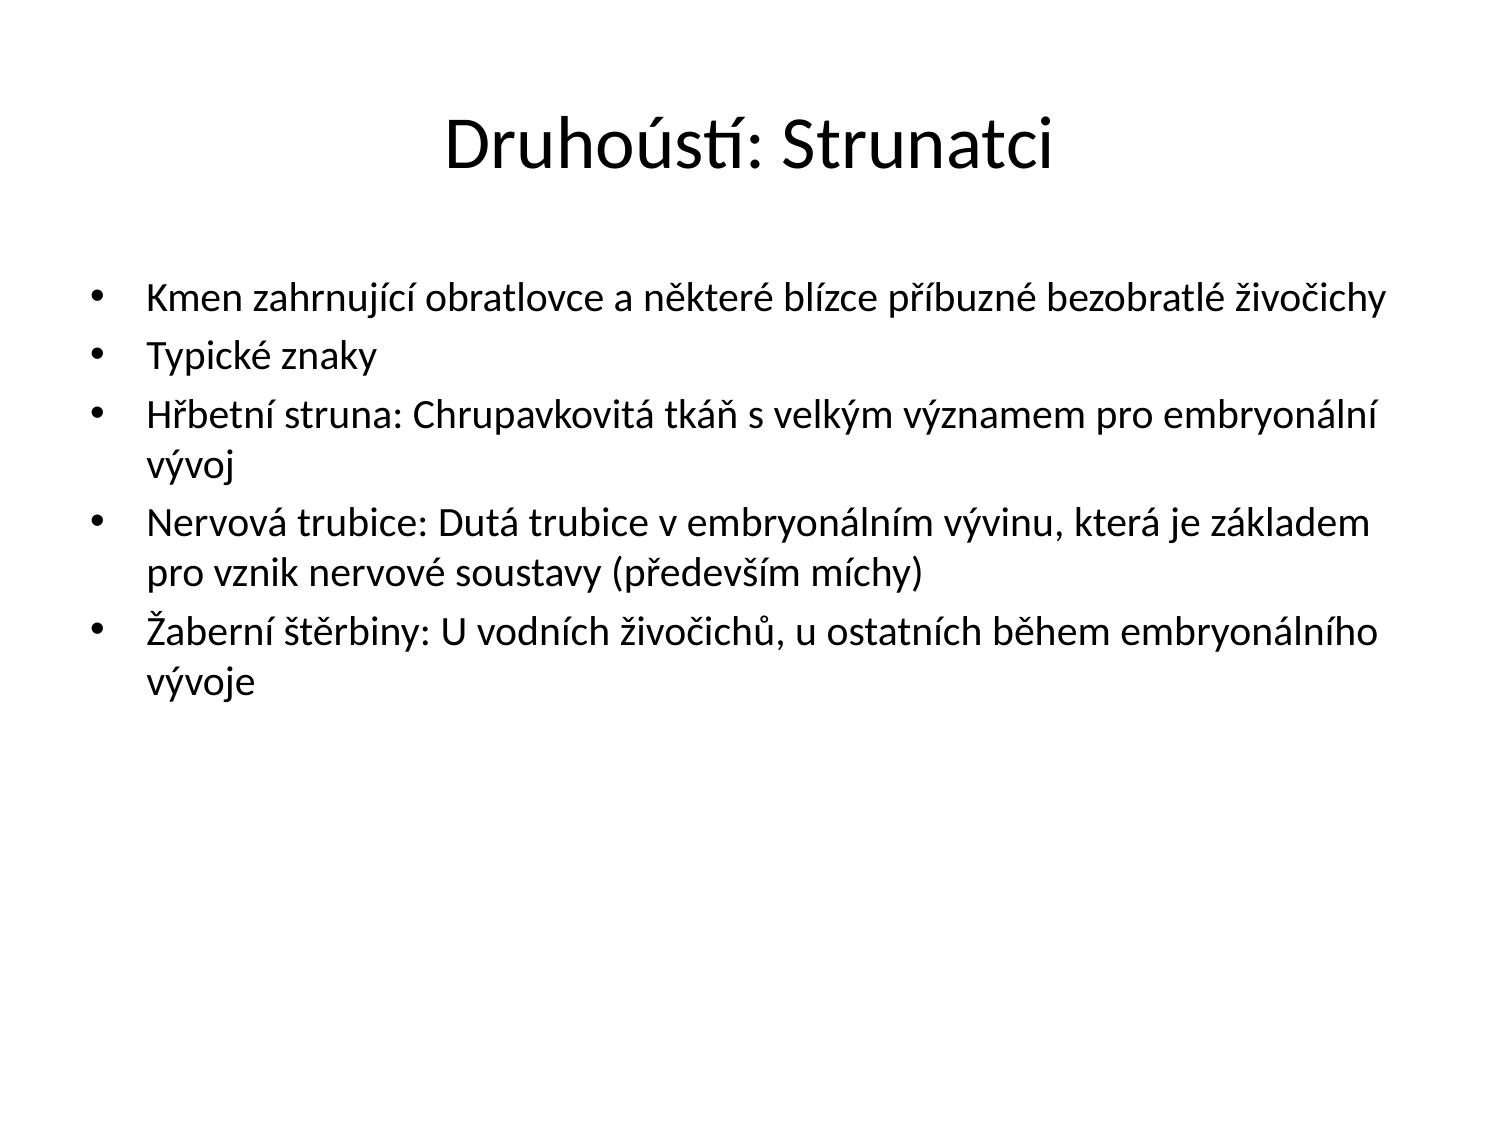

# Druhoústí: Strunatci
Kmen zahrnující obratlovce a některé blízce příbuzné bezobratlé živočichy
Typické znaky
Hřbetní struna: Chrupavkovitá tkáň s velkým významem pro embryonální vývoj
Nervová trubice: Dutá trubice v embryonálním vývinu, která je základem pro vznik nervové soustavy (především míchy)
Žaberní štěrbiny: U vodních živočichů, u ostatních během embryonálního vývoje